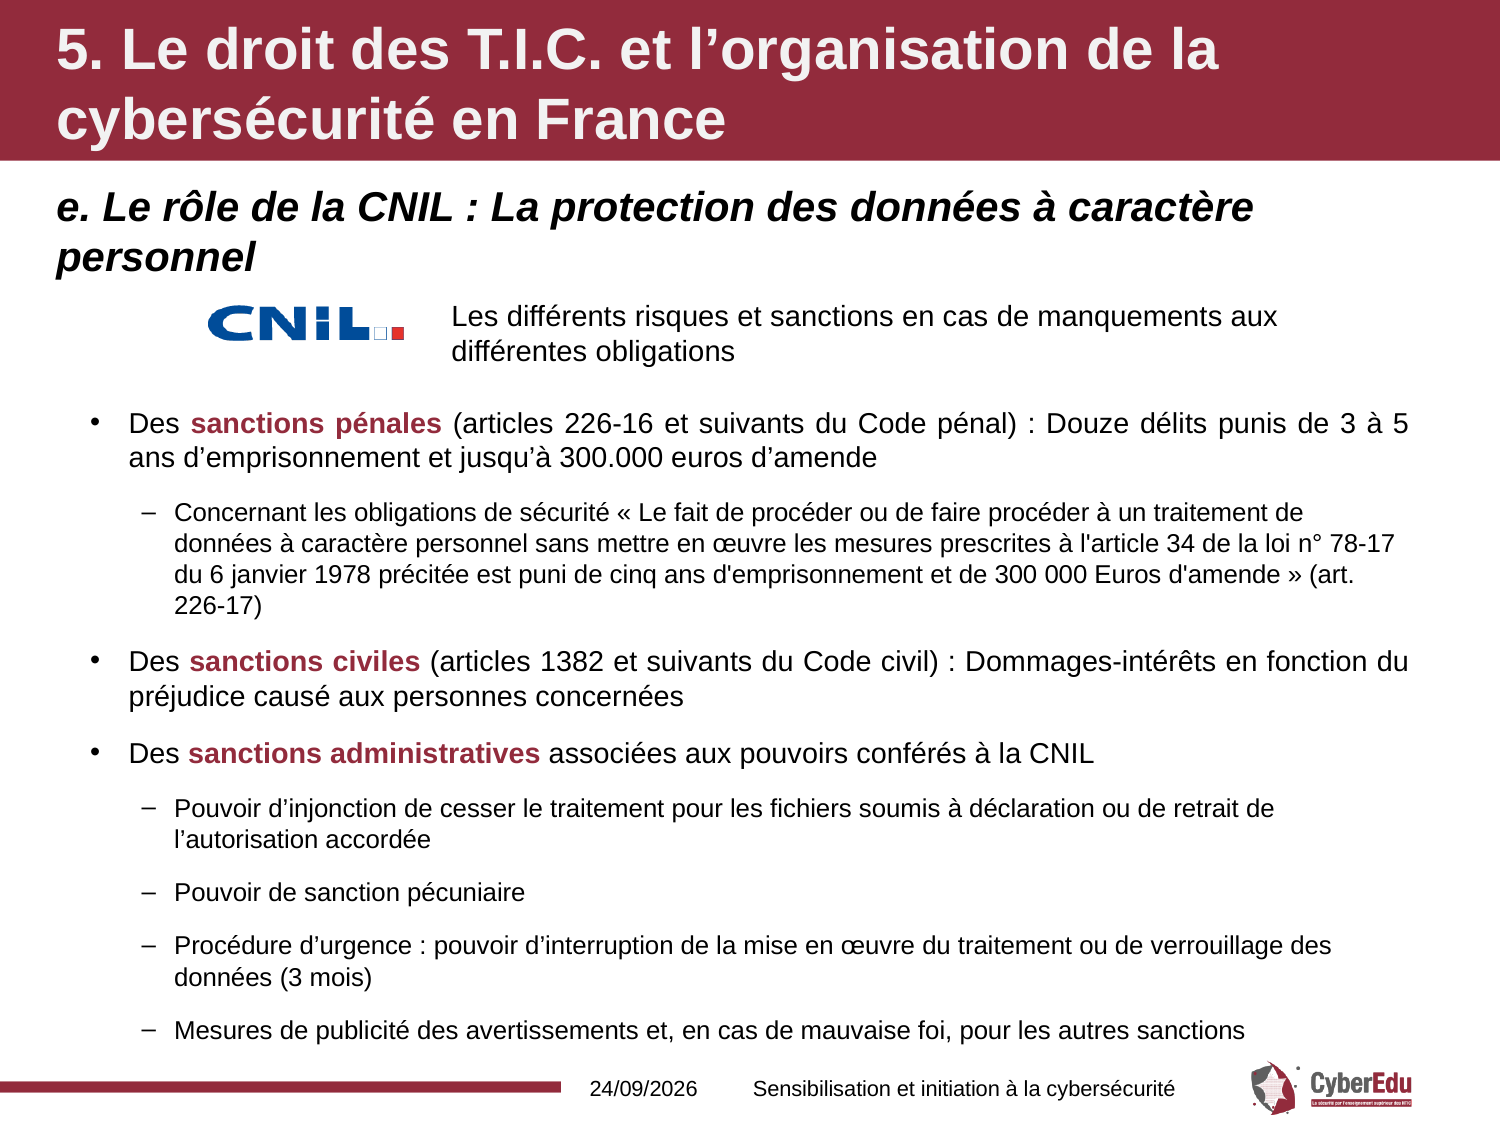

# 5. Le droit des T.I.C. et l’organisation de la cybersécurité en France
e. Le rôle de la CNIL : La protection des données à caractère personnel
Les différents risques et sanctions en cas de manquements aux différentes obligations
Des sanctions pénales (articles 226-16 et suivants du Code pénal) : Douze délits punis de 3 à 5 ans d’emprisonnement et jusqu’à 300.000 euros d’amende
Concernant les obligations de sécurité « Le fait de procéder ou de faire procéder à un traitement de données à caractère personnel sans mettre en œuvre les mesures prescrites à l'article 34 de la loi n° 78-17 du 6 janvier 1978 précitée est puni de cinq ans d'emprisonnement et de 300 000 Euros d'amende » (art. 226-17)
Des sanctions civiles (articles 1382 et suivants du Code civil) : Dommages-intérêts en fonction du préjudice causé aux personnes concernées
Des sanctions administratives associées aux pouvoirs conférés à la CNIL
Pouvoir d’injonction de cesser le traitement pour les fichiers soumis à déclaration ou de retrait de l’autorisation accordée
Pouvoir de sanction pécuniaire
Procédure d’urgence : pouvoir d’interruption de la mise en œuvre du traitement ou de verrouillage des données (3 mois)
Mesures de publicité des avertissements et, en cas de mauvaise foi, pour les autres sanctions
Sensibilisation et initiation à la cybersécurité